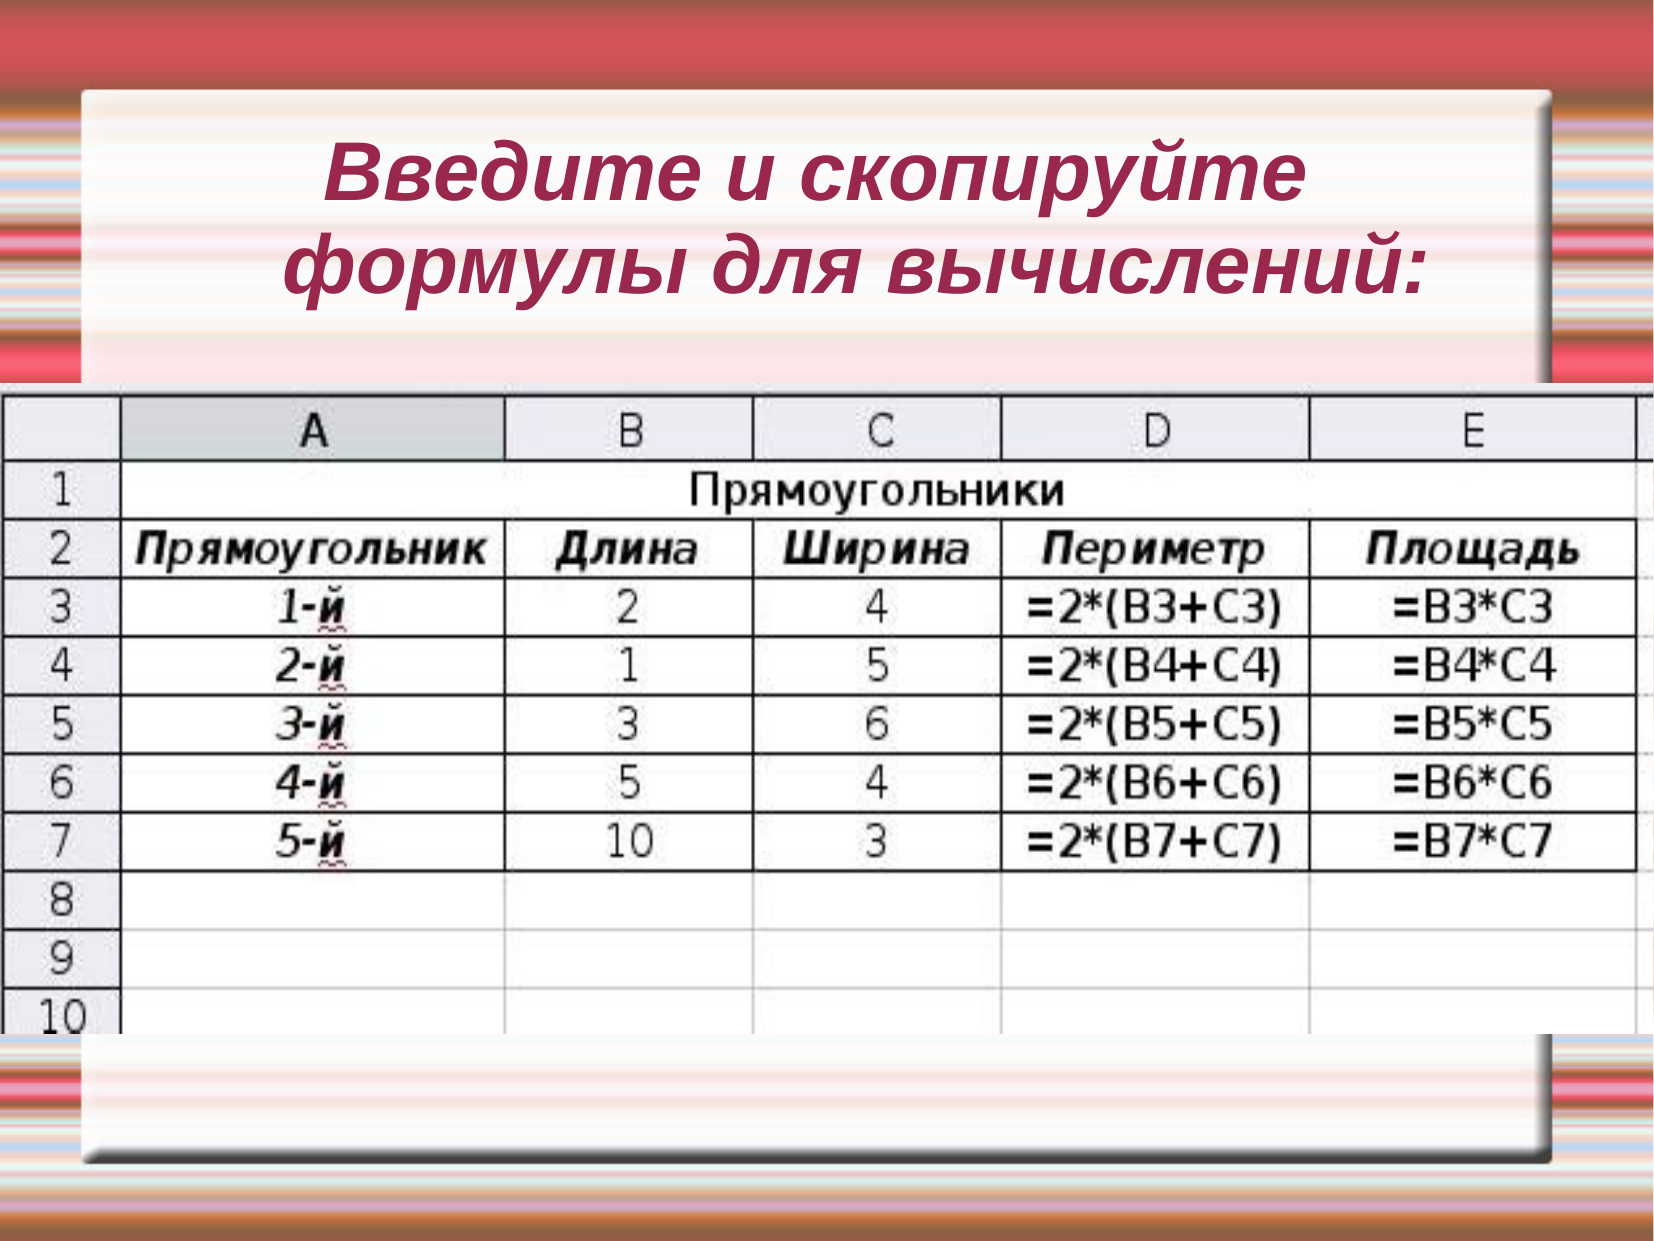

# Введите и скопируйте формулы для вычислений: